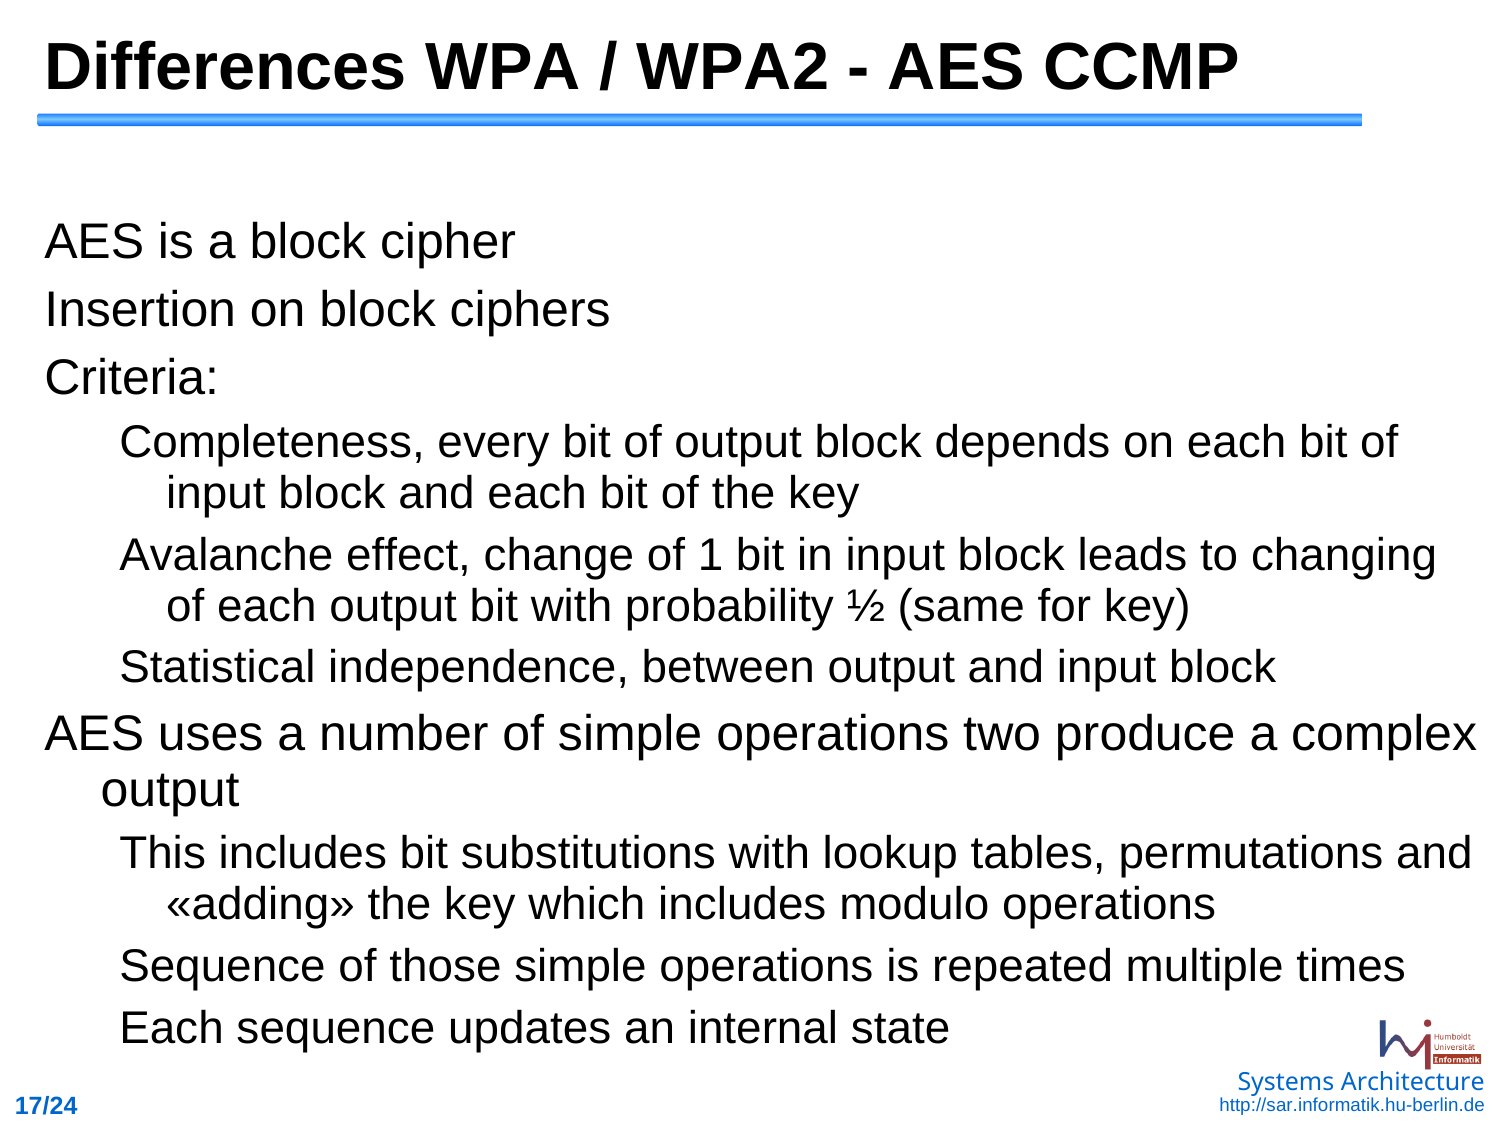

# Differences WPA / WPA2 - AES CCMP
AES is a block cipher
Insertion on block ciphers
Criteria:
Completeness, every bit of output block depends on each bit of input block and each bit of the key
Avalanche effect, change of 1 bit in input block leads to changing of each output bit with probability ½ (same for key)
Statistical independence, between output and input block
AES uses a number of simple operations two produce a complex output
This includes bit substitutions with lookup tables, permutations and «adding» the key which includes modulo operations
Sequence of those simple operations is repeated multiple times
Each sequence updates an internal state